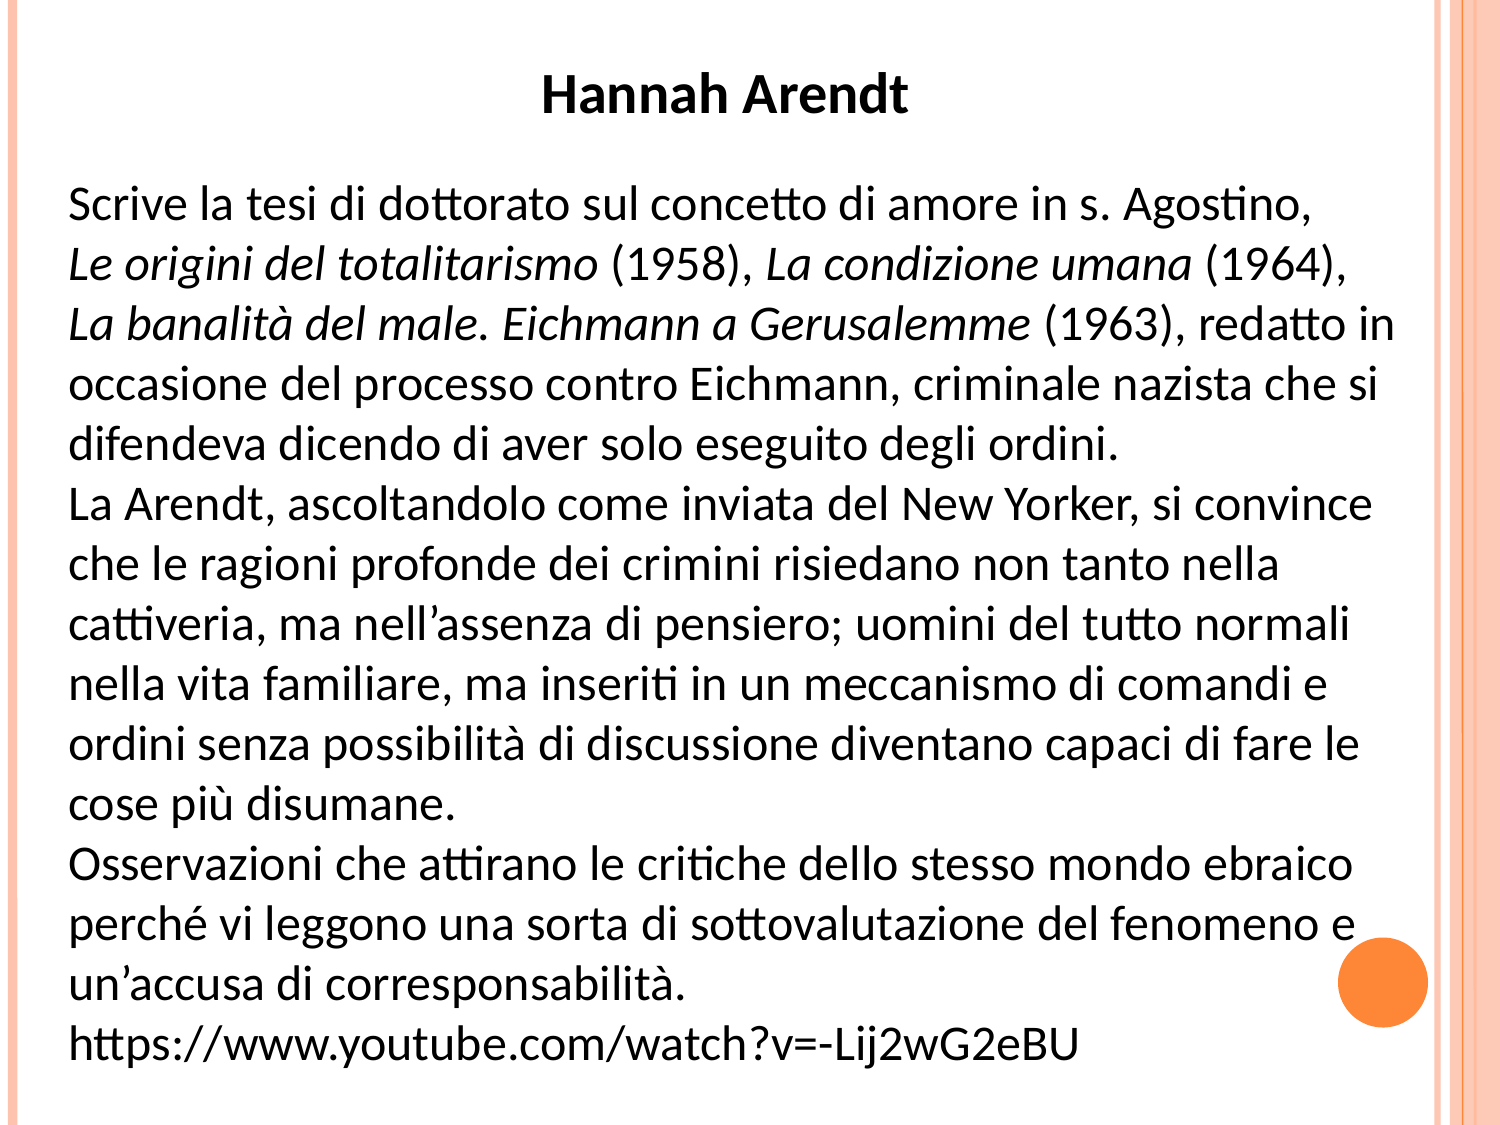

Hannah Arendt
Scrive la tesi di dottorato sul concetto di amore in s. Agostino,
Le origini del totalitarismo (1958), La condizione umana (1964),
La banalità del male. Eichmann a Gerusalemme (1963), redatto in occasione del processo contro Eichmann, criminale nazista che si difendeva dicendo di aver solo eseguito degli ordini.
La Arendt, ascoltandolo come inviata del New Yorker, si convince che le ragioni profonde dei crimini risiedano non tanto nella cattiveria, ma nell’assenza di pensiero; uomini del tutto normali nella vita familiare, ma inseriti in un meccanismo di comandi e ordini senza possibilità di discussione diventano capaci di fare le cose più disumane.
Osservazioni che attirano le critiche dello stesso mondo ebraico perché vi leggono una sorta di sottovalutazione del fenomeno e un’accusa di corresponsabilità.
https://www.youtube.com/watch?v=-Lij2wG2eBU